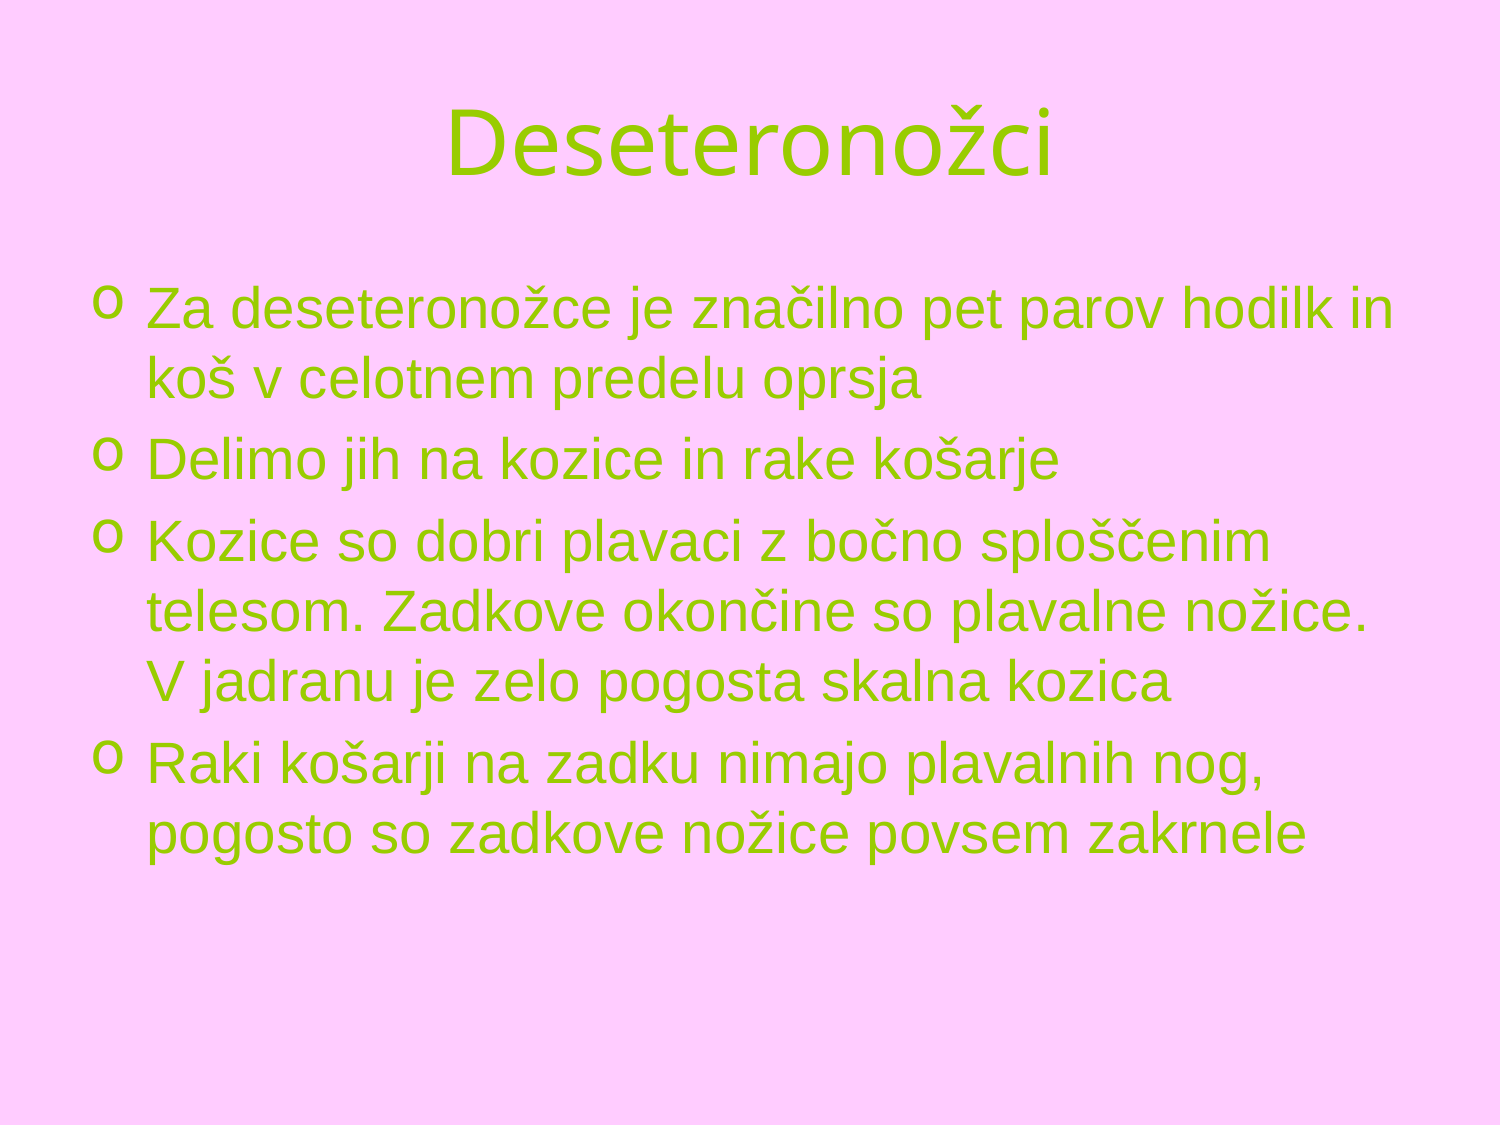

# Deseteronožci
Za deseteronožce je značilno pet parov hodilk in koš v celotnem predelu oprsja
Delimo jih na kozice in rake košarje
Kozice so dobri plavaci z bočno sploščenim telesom. Zadkove okončine so plavalne nožice. V jadranu je zelo pogosta skalna kozica
Raki košarji na zadku nimajo plavalnih nog, pogosto so zadkove nožice povsem zakrnele